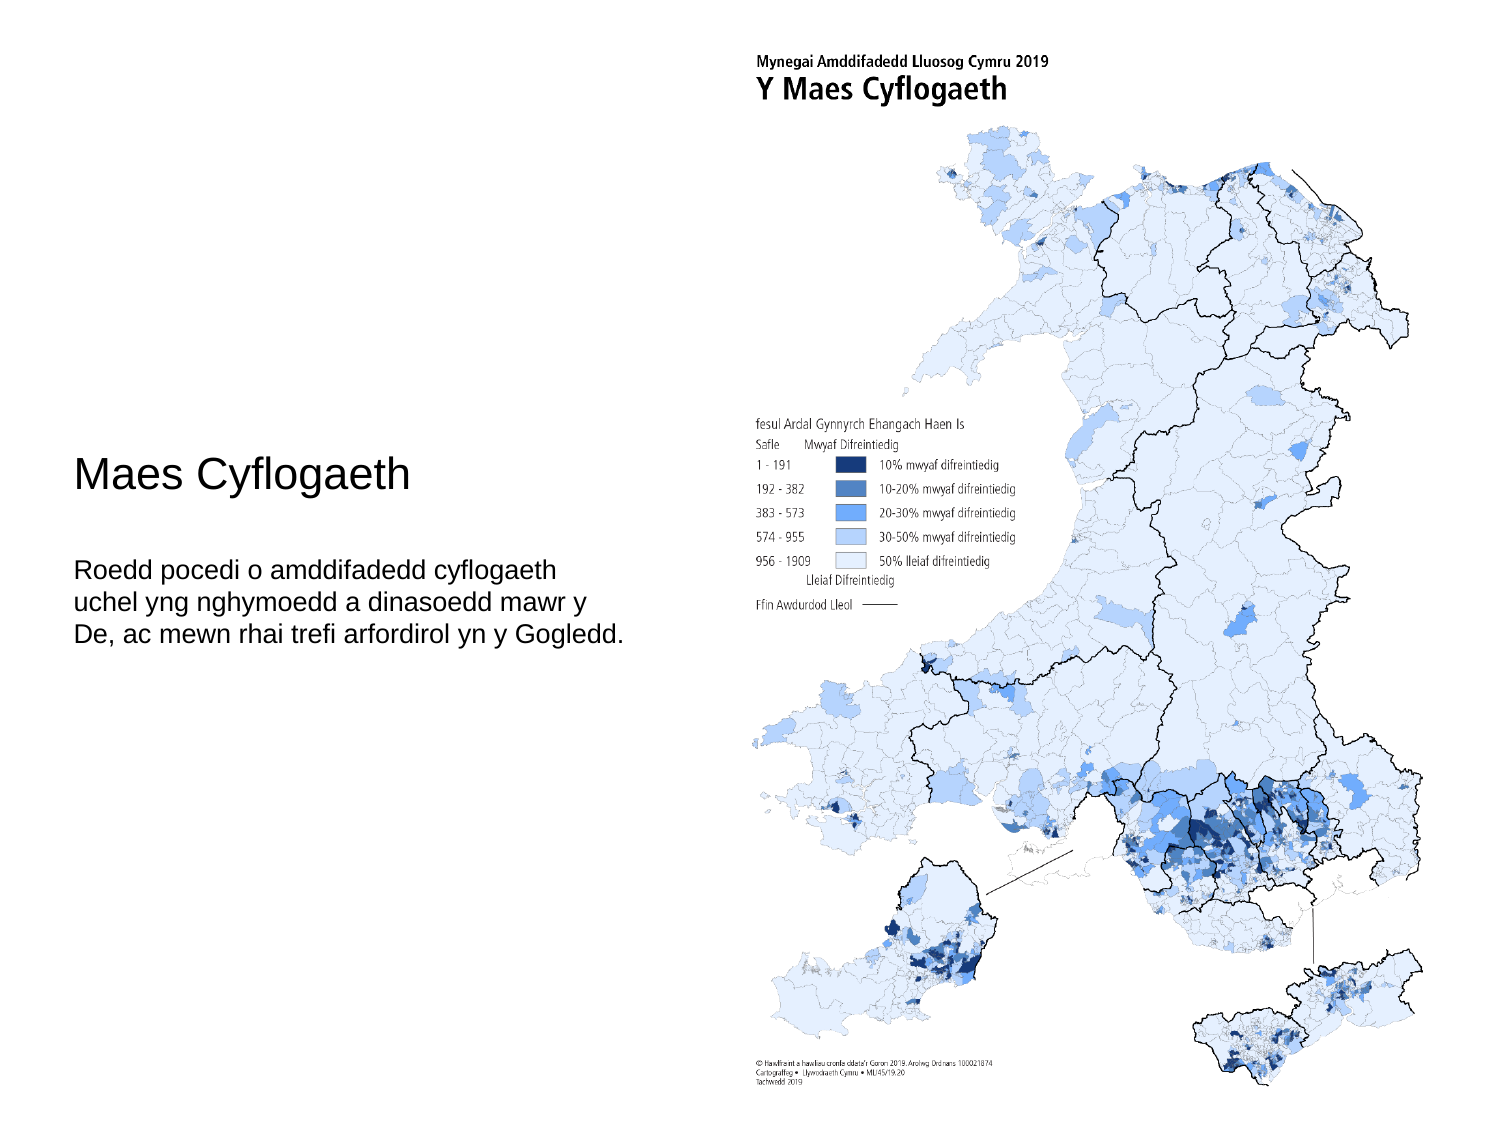

# Maes Cyflogaeth Roedd pocedi o amddifadedd cyflogaeth uchel yng nghymoedd a dinasoedd mawr y De, ac mewn rhai trefi arfordirol yn y Gogledd.